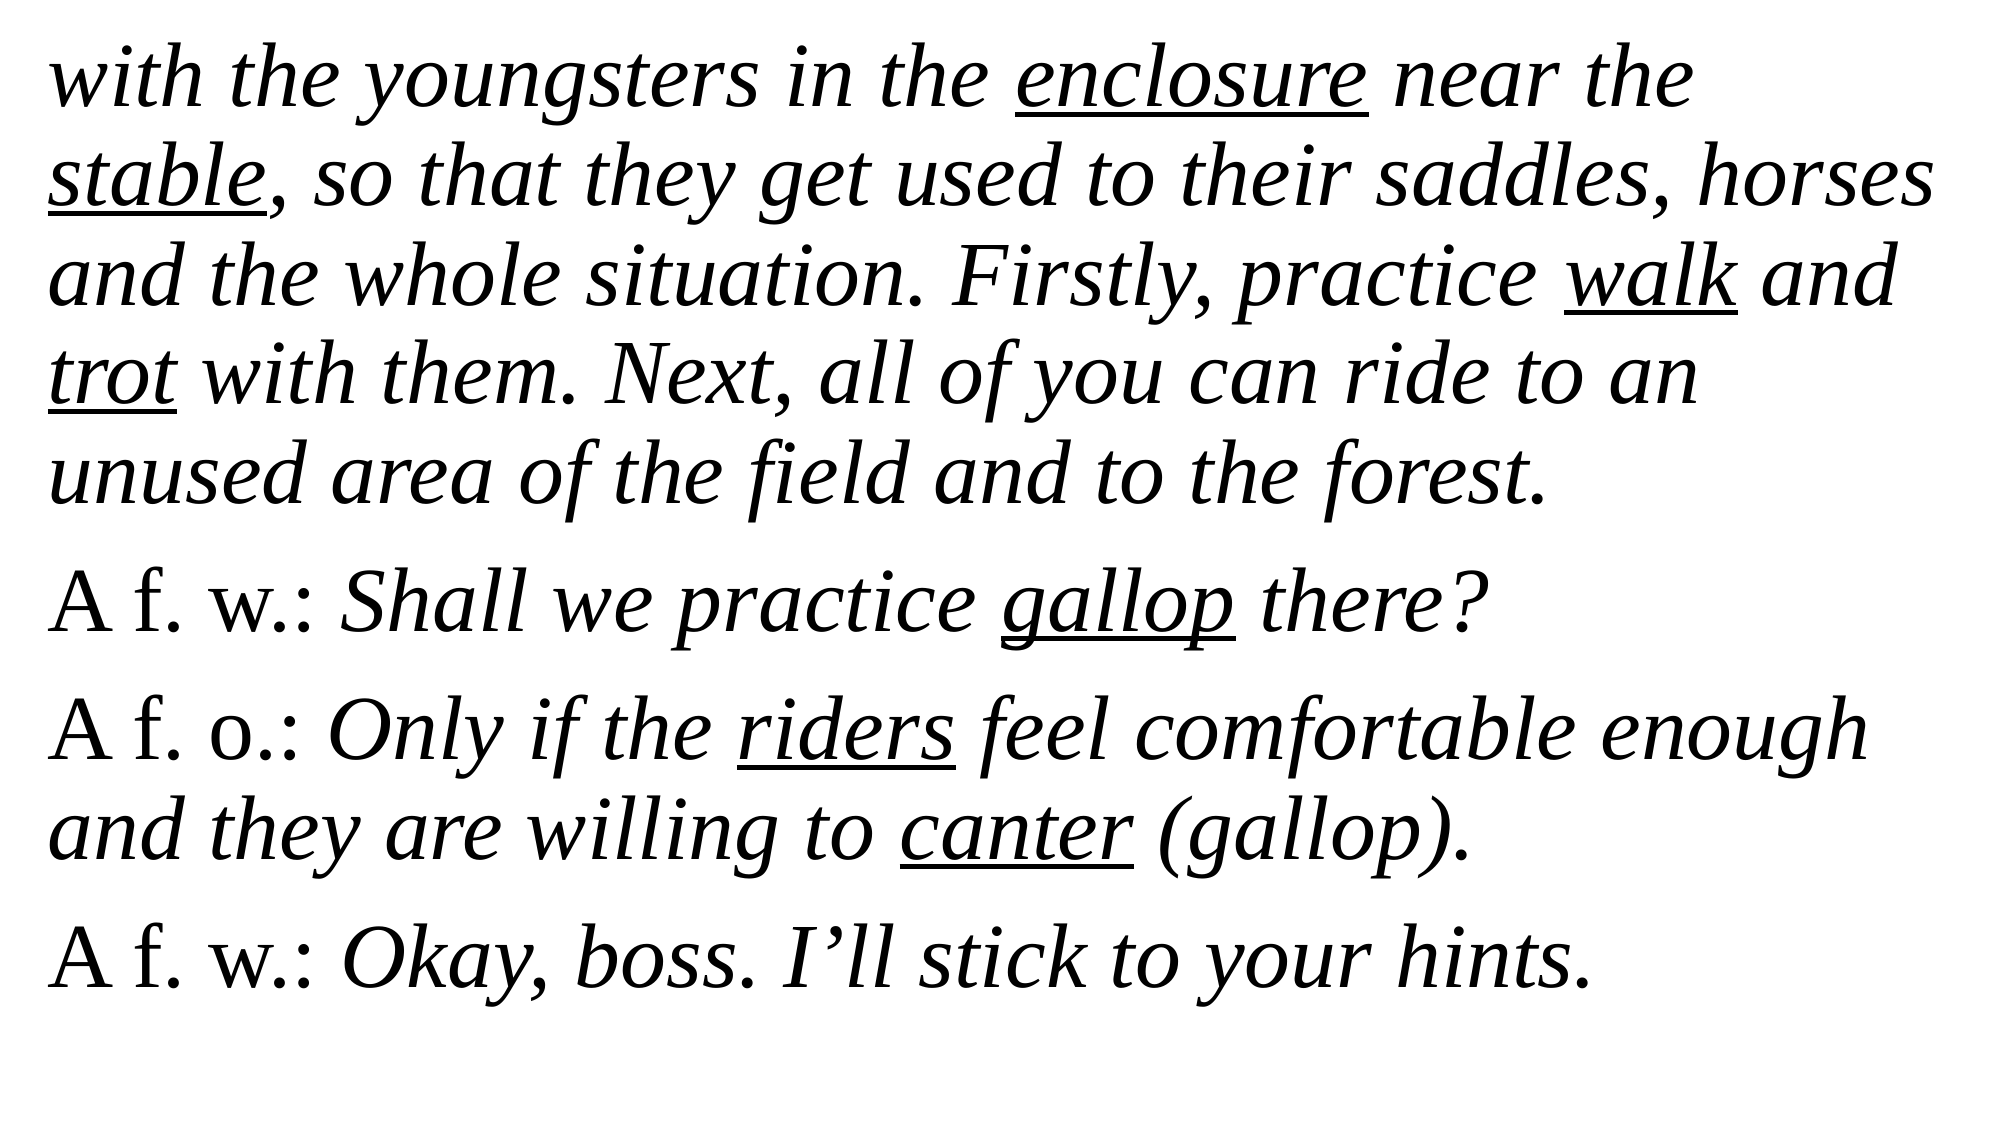

# with the youngsters in the enclosure near the stable, so that they get used to their saddles, horses and the whole situation. Firstly, practice walk and trot with them. Next, all of you can ride to an unused area of the field and to the forest.
A f. w.: Shall we practice gallop there?
A f. o.: Only if the riders feel comfortable enough and they are willing to canter (gallop).
A f. w.: Okay, boss. I’ll stick to your hints.